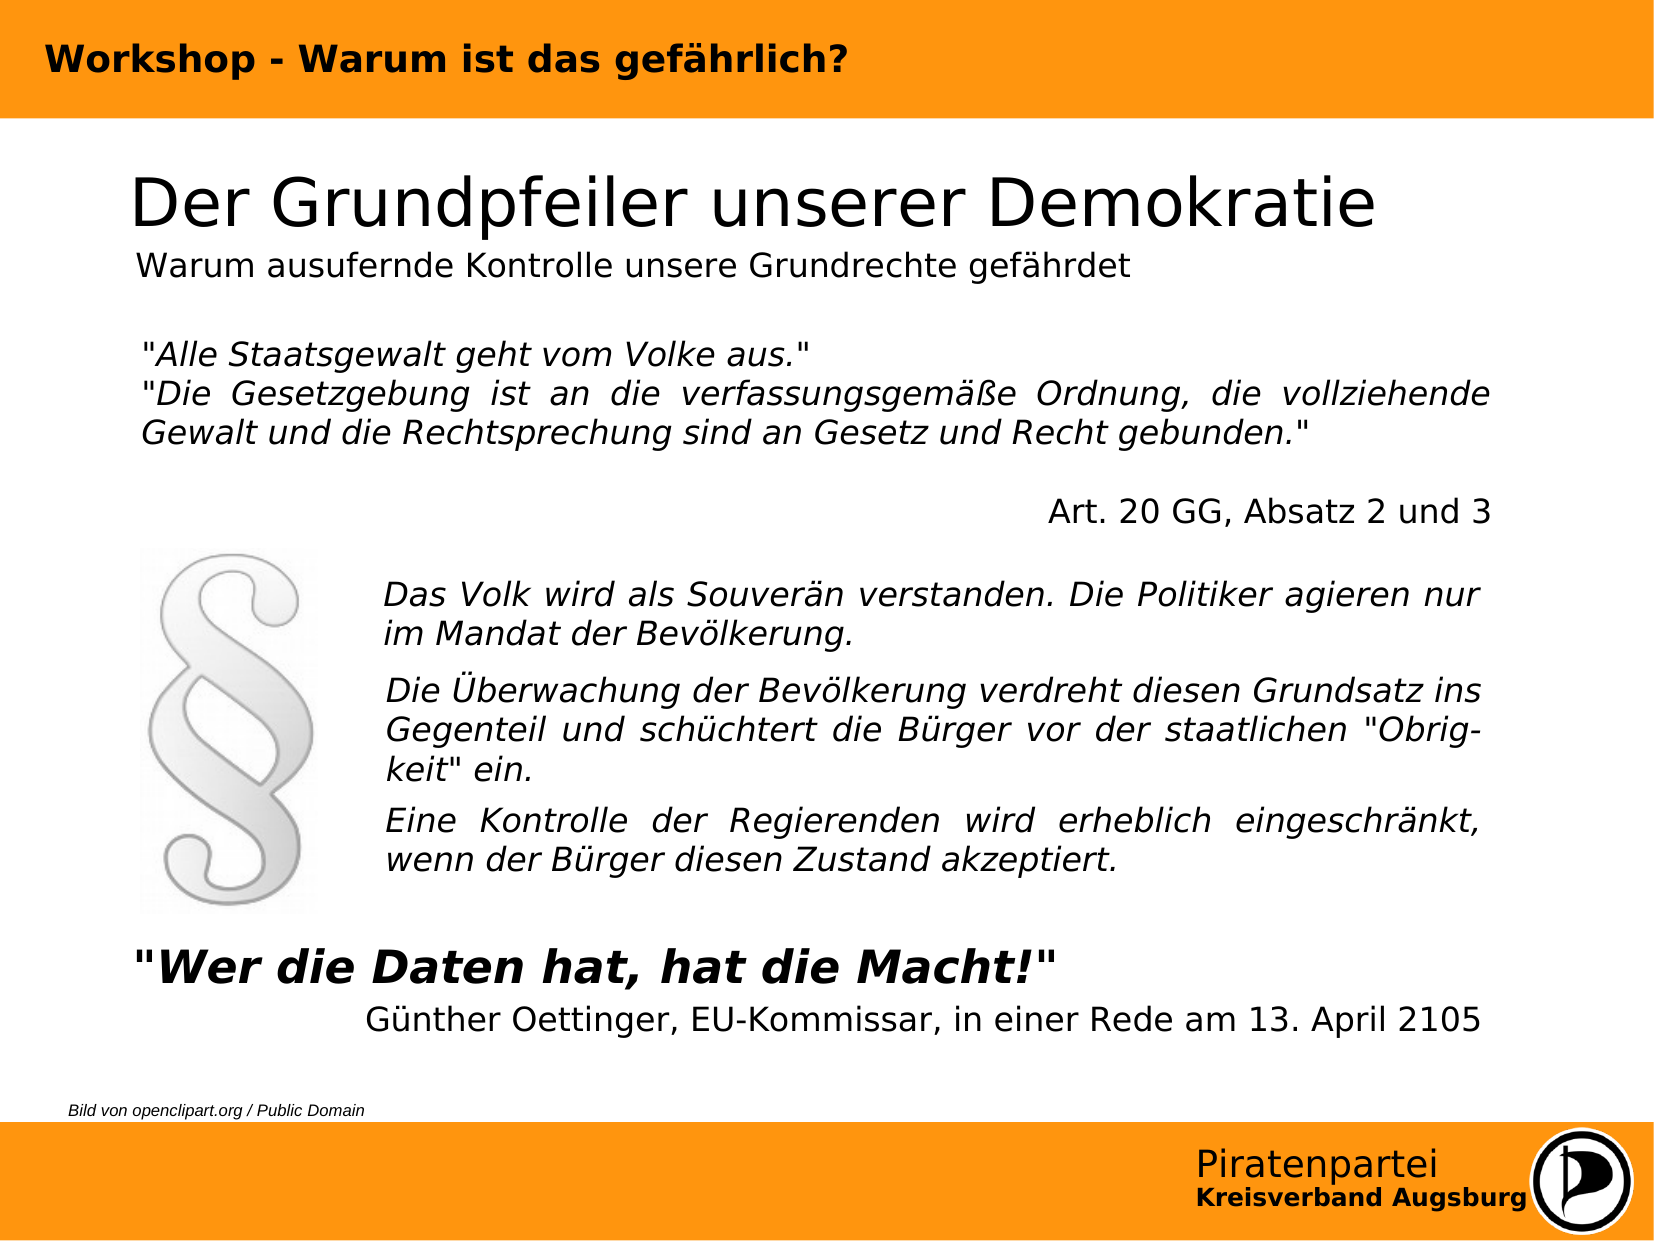

Workshop - Warum ist das gefährlich?
Der Grundpfeiler unserer Demokratie
Warum ausufernde Kontrolle unsere Grundrechte gefährdet
"Alle Staatsgewalt geht vom Volke aus."
"Die Gesetzgebung ist an die verfassungsgemäße Ordnung, die vollziehende Gewalt und die Rechtsprechung sind an Gesetz und Recht gebunden."
Art. 20 GG, Absatz 2 und 3
Das Volk wird als Souverän verstanden. Die Politiker agieren nur im Mandat der Bevölkerung.
Die Überwachung der Bevölkerung verdreht diesen Grundsatz ins Gegenteil und schüchtert die Bürger vor der staatlichen "Obrig-keit" ein.
Eine Kontrolle der Regierenden wird erheblich eingeschränkt, wenn der Bürger diesen Zustand akzeptiert.
"Wer die Daten hat, hat die Macht!"
Günther Oettinger, EU-Kommissar, in einer Rede am 13. April 2105
Bild von openclipart.org / Public Domain